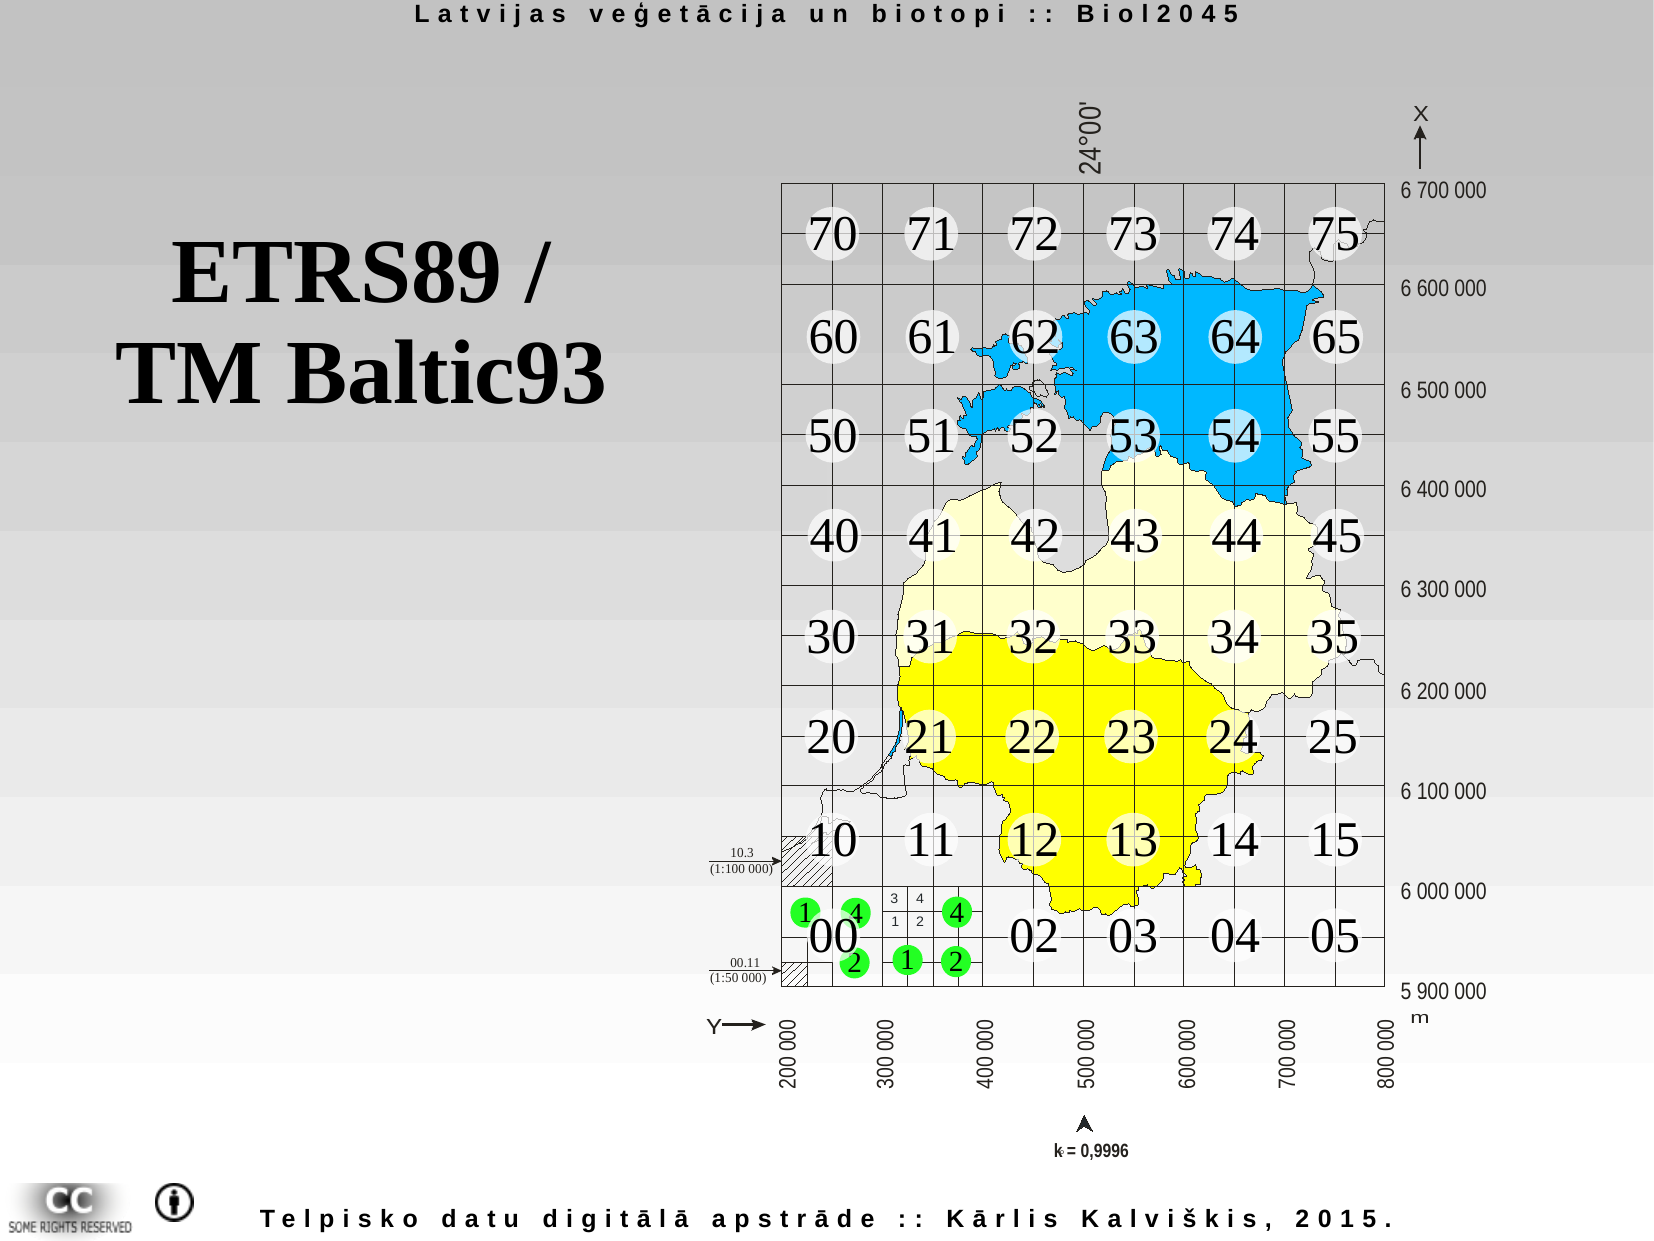

X
24°00'
6 700 000
70
71
72
73
74
75
60
61
62
63
64
65
50
51
52
53
54
55
40
41
42
43
44
45
30
31
32
33
34
35
20
21
22
23
24
25
10
11
12
13
14
15
00
02
03
04
05
6 600 000
6 500 000
6 400 000
6 300 000
6 200 000
6 100 000
10.3
(1:100 000)
6 000 000
3
4
4
1
4
1
2
2
1
2
00.11
(1:50 000)
5 900 000
m
Y
200 000
300 000
400 000
500 000
600 000
700 000
800 000
k = 0,9996
o
# ETRS89 / TM Baltic93